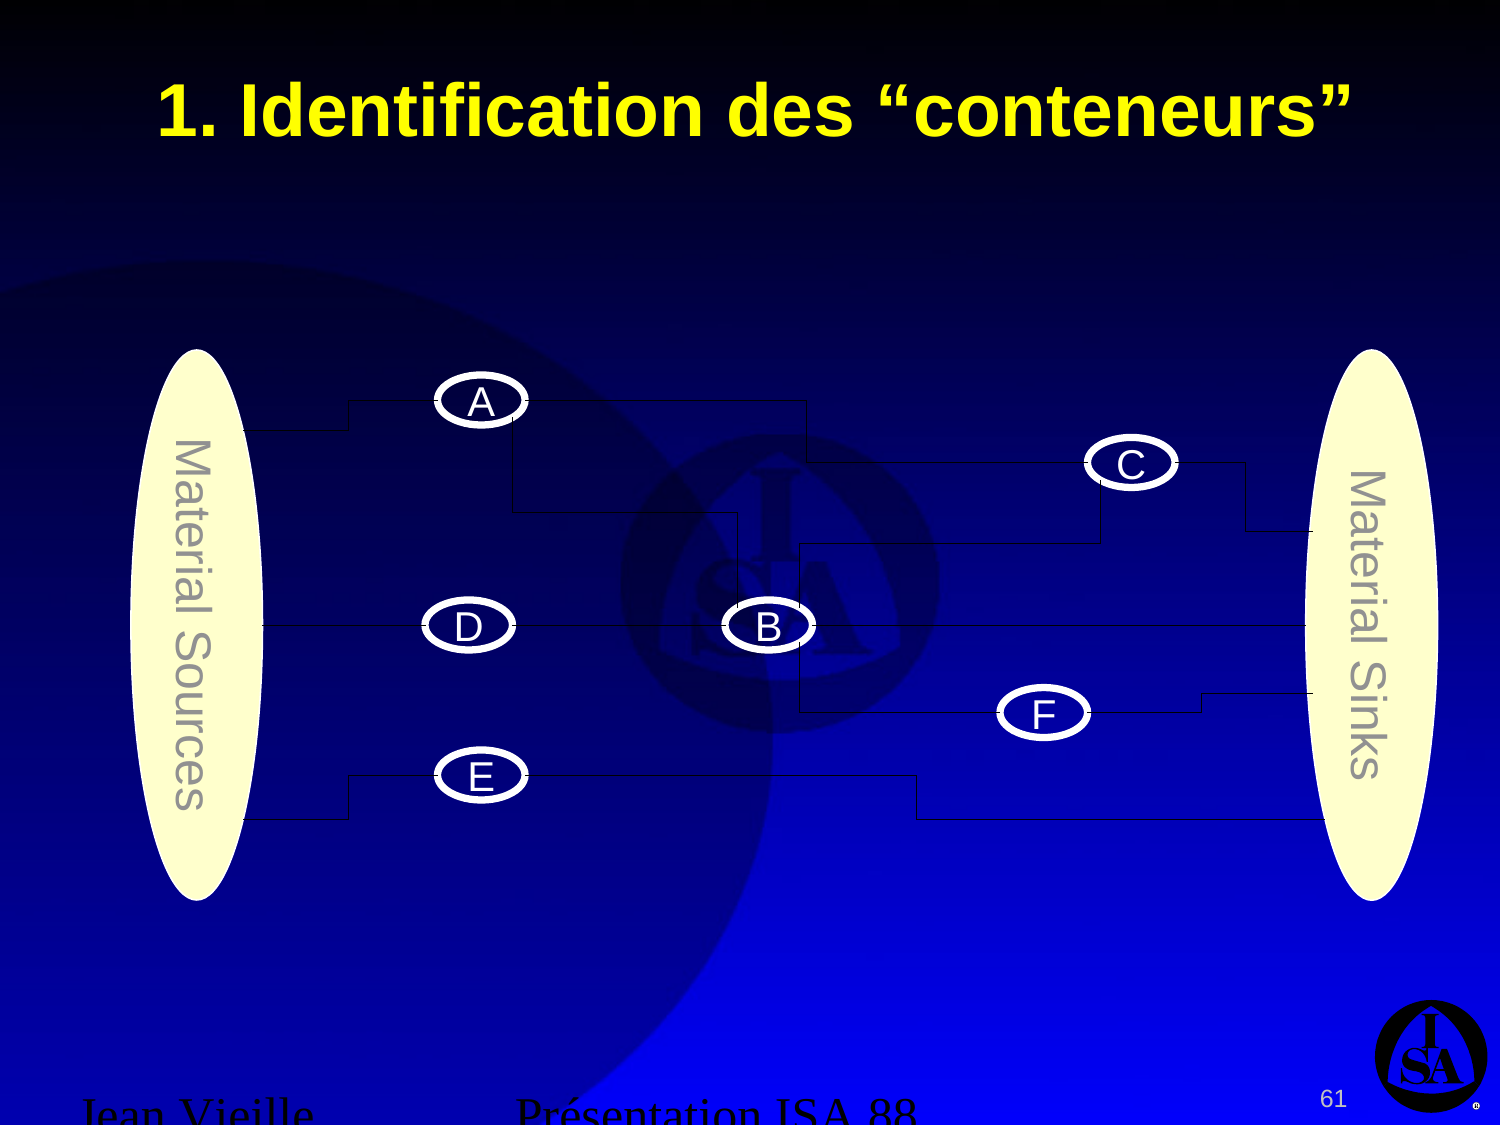

# 1. Identification des “conteneurs”
Material Sources
Material Sinks
A
C
D
B
F
E